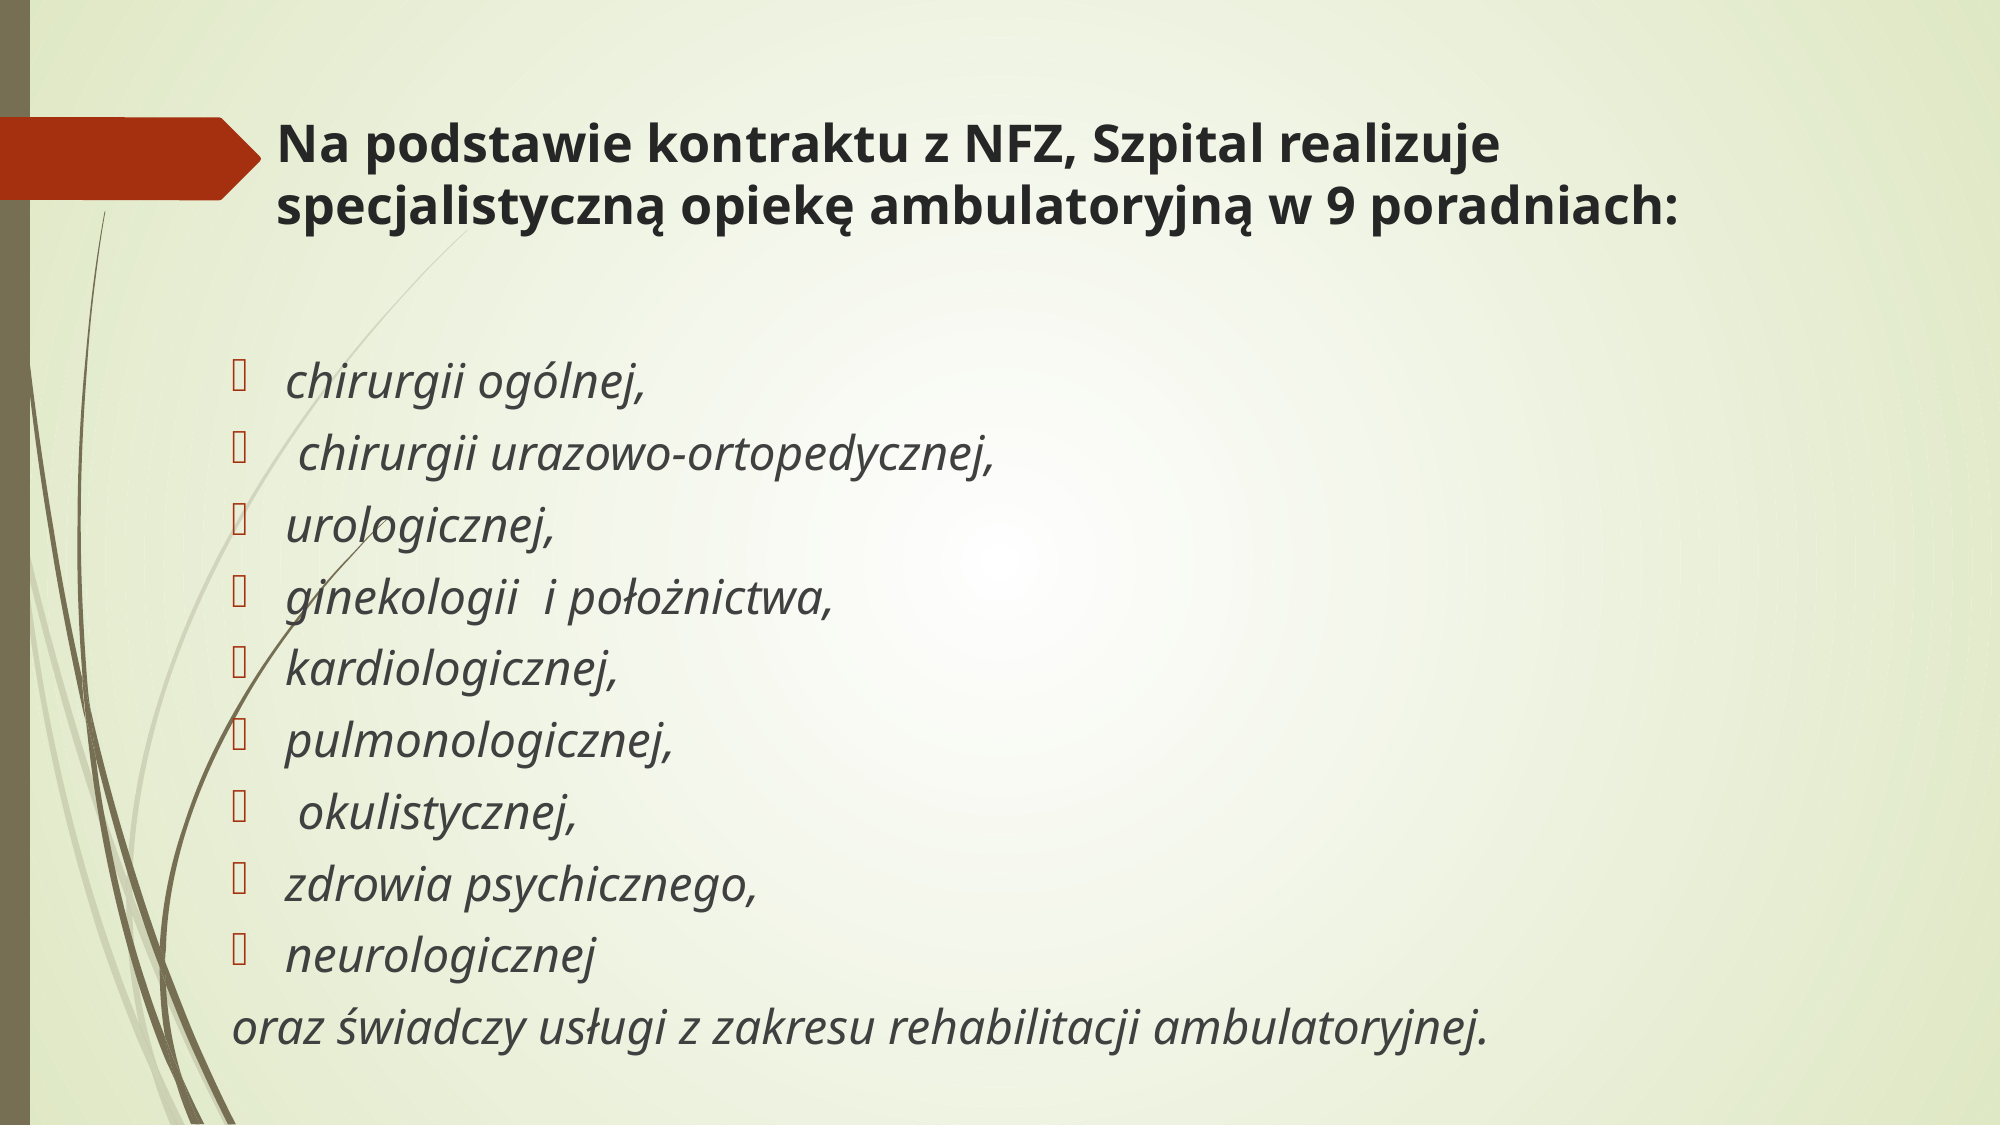

# Na podstawie kontraktu z NFZ, Szpital realizuje specjalistyczną opiekę ambulatoryjną w 9 poradniach:
chirurgii ogólnej,
 chirurgii urazowo-ortopedycznej,
urologicznej,
ginekologii i położnictwa,
kardiologicznej,
pulmonologicznej,
 okulistycznej,
zdrowia psychicznego,
neurologicznej
oraz świadczy usługi z zakresu rehabilitacji ambulatoryjnej.